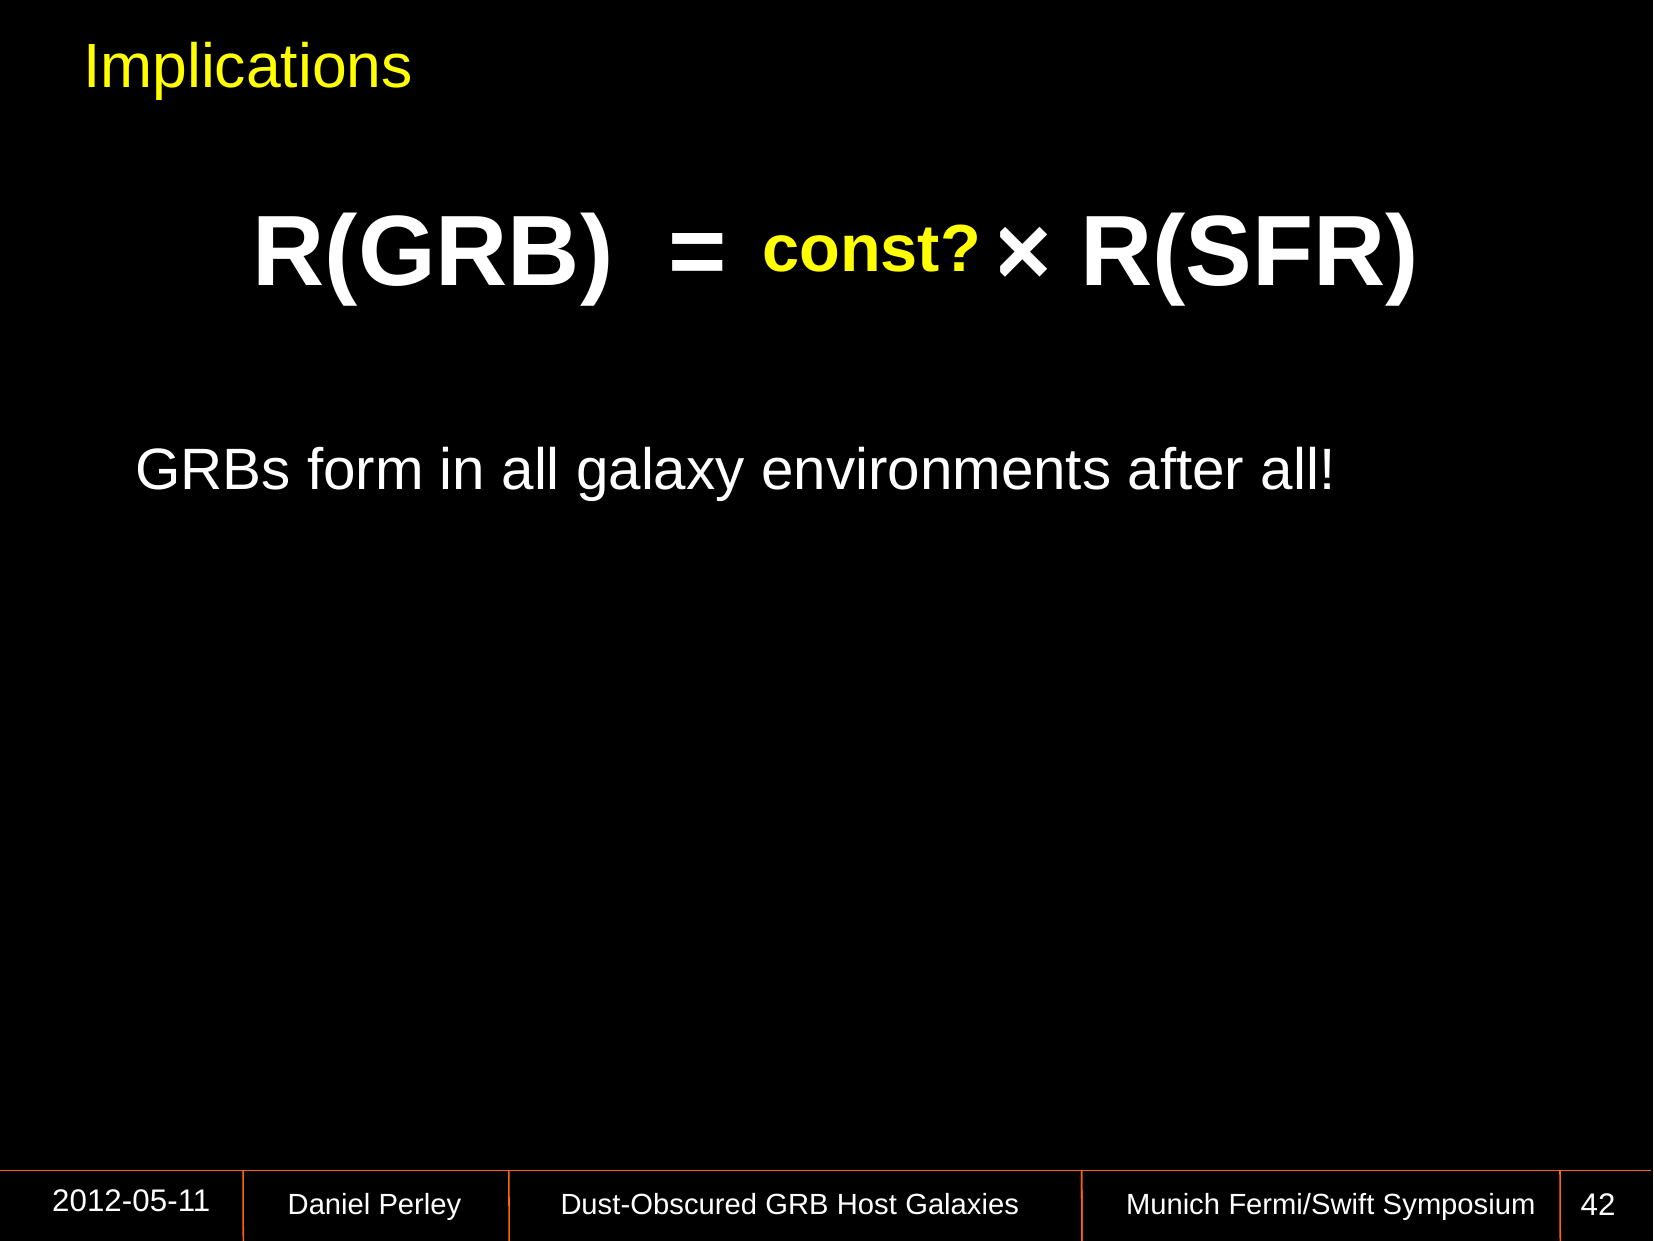

# Implications
R(GRB) = ??? × R(SFR)
const?
GRBs form in all galaxy environments after all!
2012-05-11
42